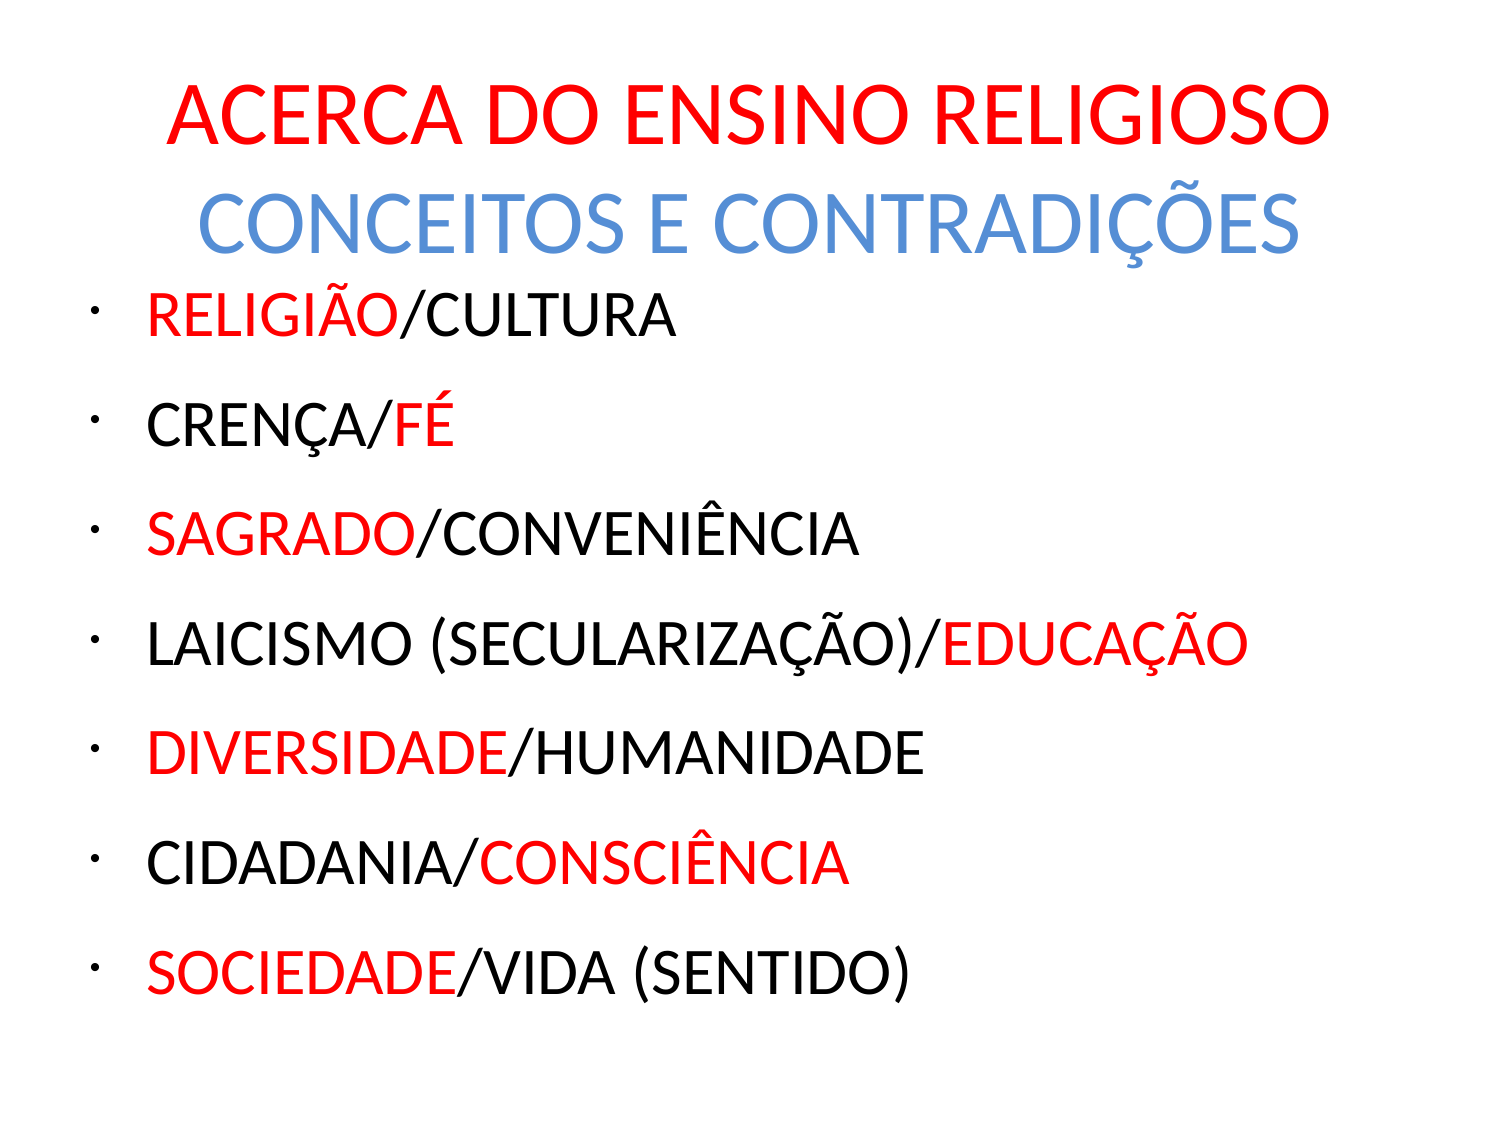

# ACERCA DO ENSINO RELIGIOSO CONCEITOS E CONTRADIÇÕES
RELIGIÃO/CULTURA
CRENÇA/FÉ
SAGRADO/CONVENIÊNCIA
LAICISMO (SECULARIZAÇÃO)/EDUCAÇÃO
DIVERSIDADE/HUMANIDADE
CIDADANIA/CONSCIÊNCIA
SOCIEDADE/VIDA (SENTIDO)